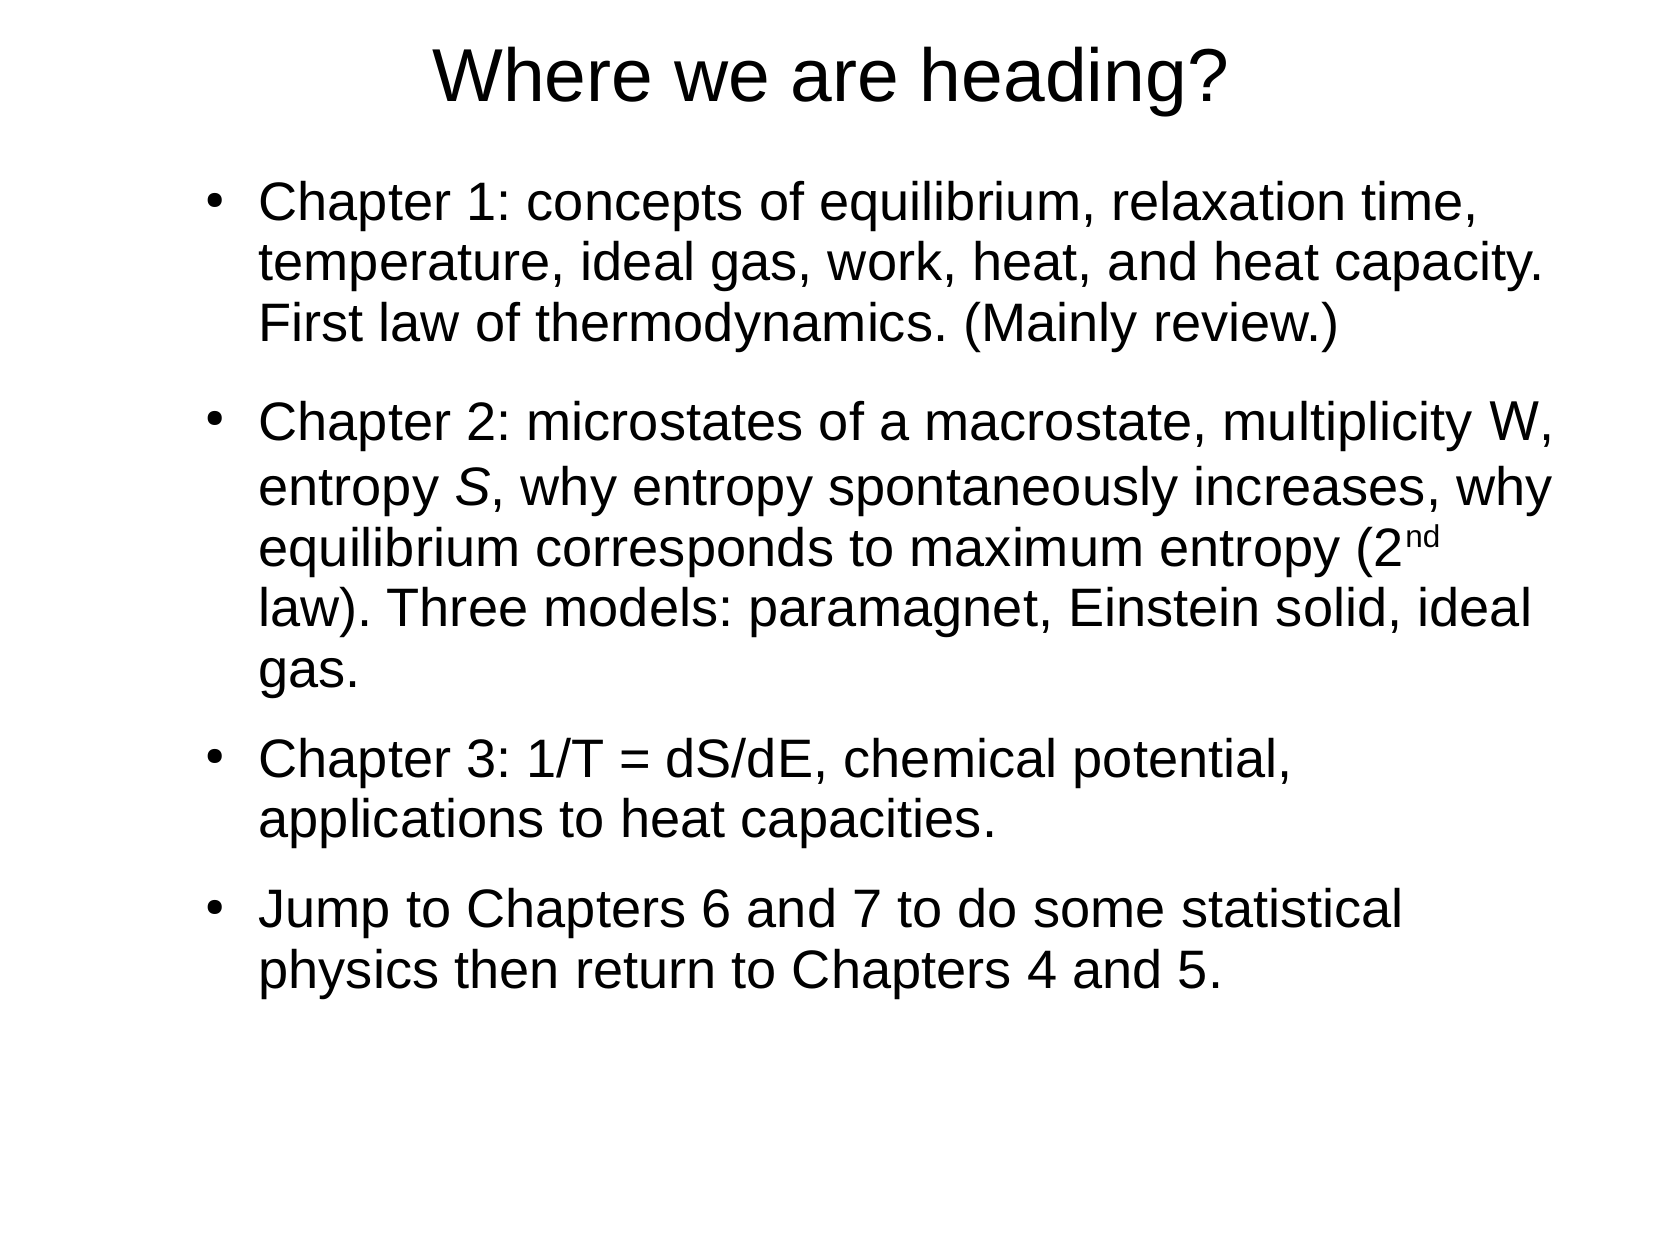

# Where we are heading?
Chapter 1: concepts of equilibrium, relaxation time, temperature, ideal gas, work, heat, and heat capacity. First law of thermodynamics. (Mainly review.)
Chapter 2: microstates of a macrostate, multiplicity W, entropy S, why entropy spontaneously increases, why equilibrium corresponds to maximum entropy (2nd law). Three models: paramagnet, Einstein solid, ideal gas.
Chapter 3: 1/T = dS/dE, chemical potential, applications to heat capacities.
Jump to Chapters 6 and 7 to do some statistical physics then return to Chapters 4 and 5.